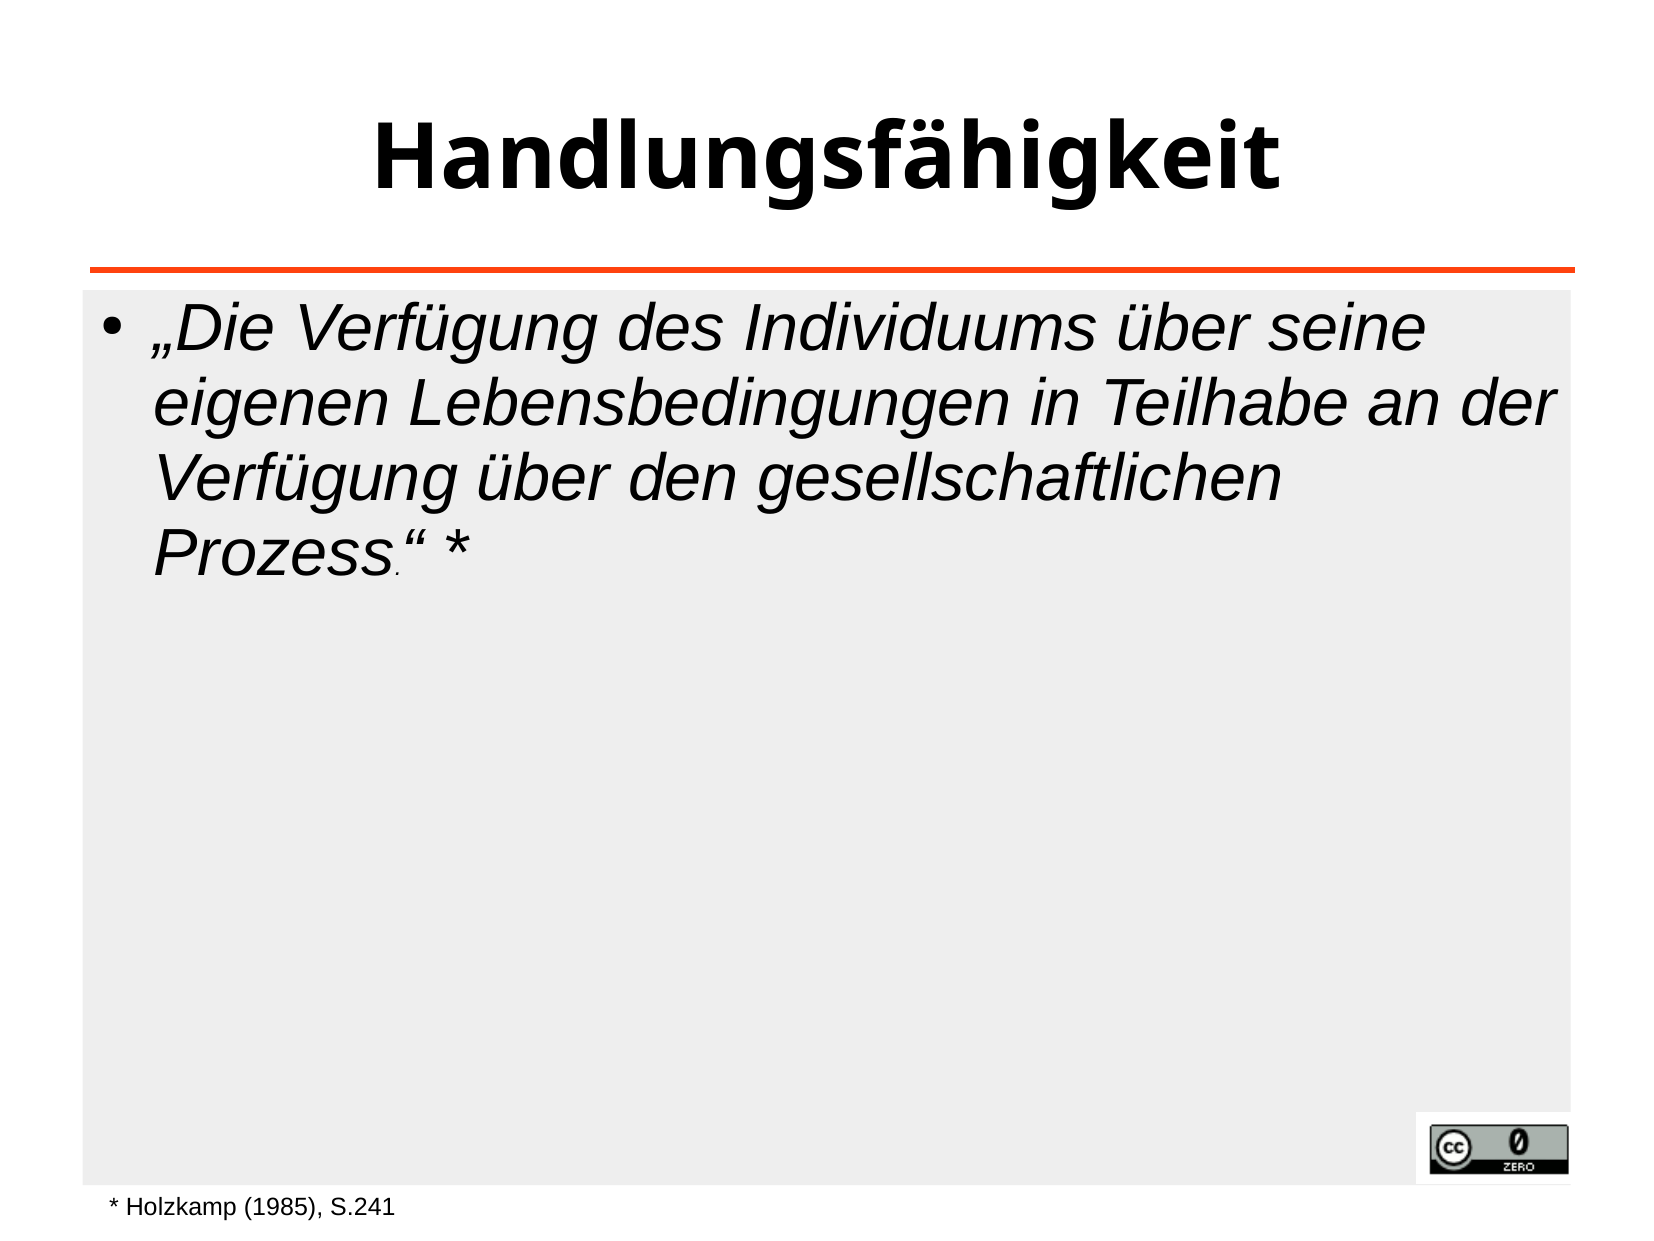

# Handlungsfähigkeit
„Die Verfügung des Individuums über seine eigenen Lebensbedingungen in Teilhabe an der Verfügung über den gesellschaftlichen Prozess.“ *
* Holzkamp (1985), S.241